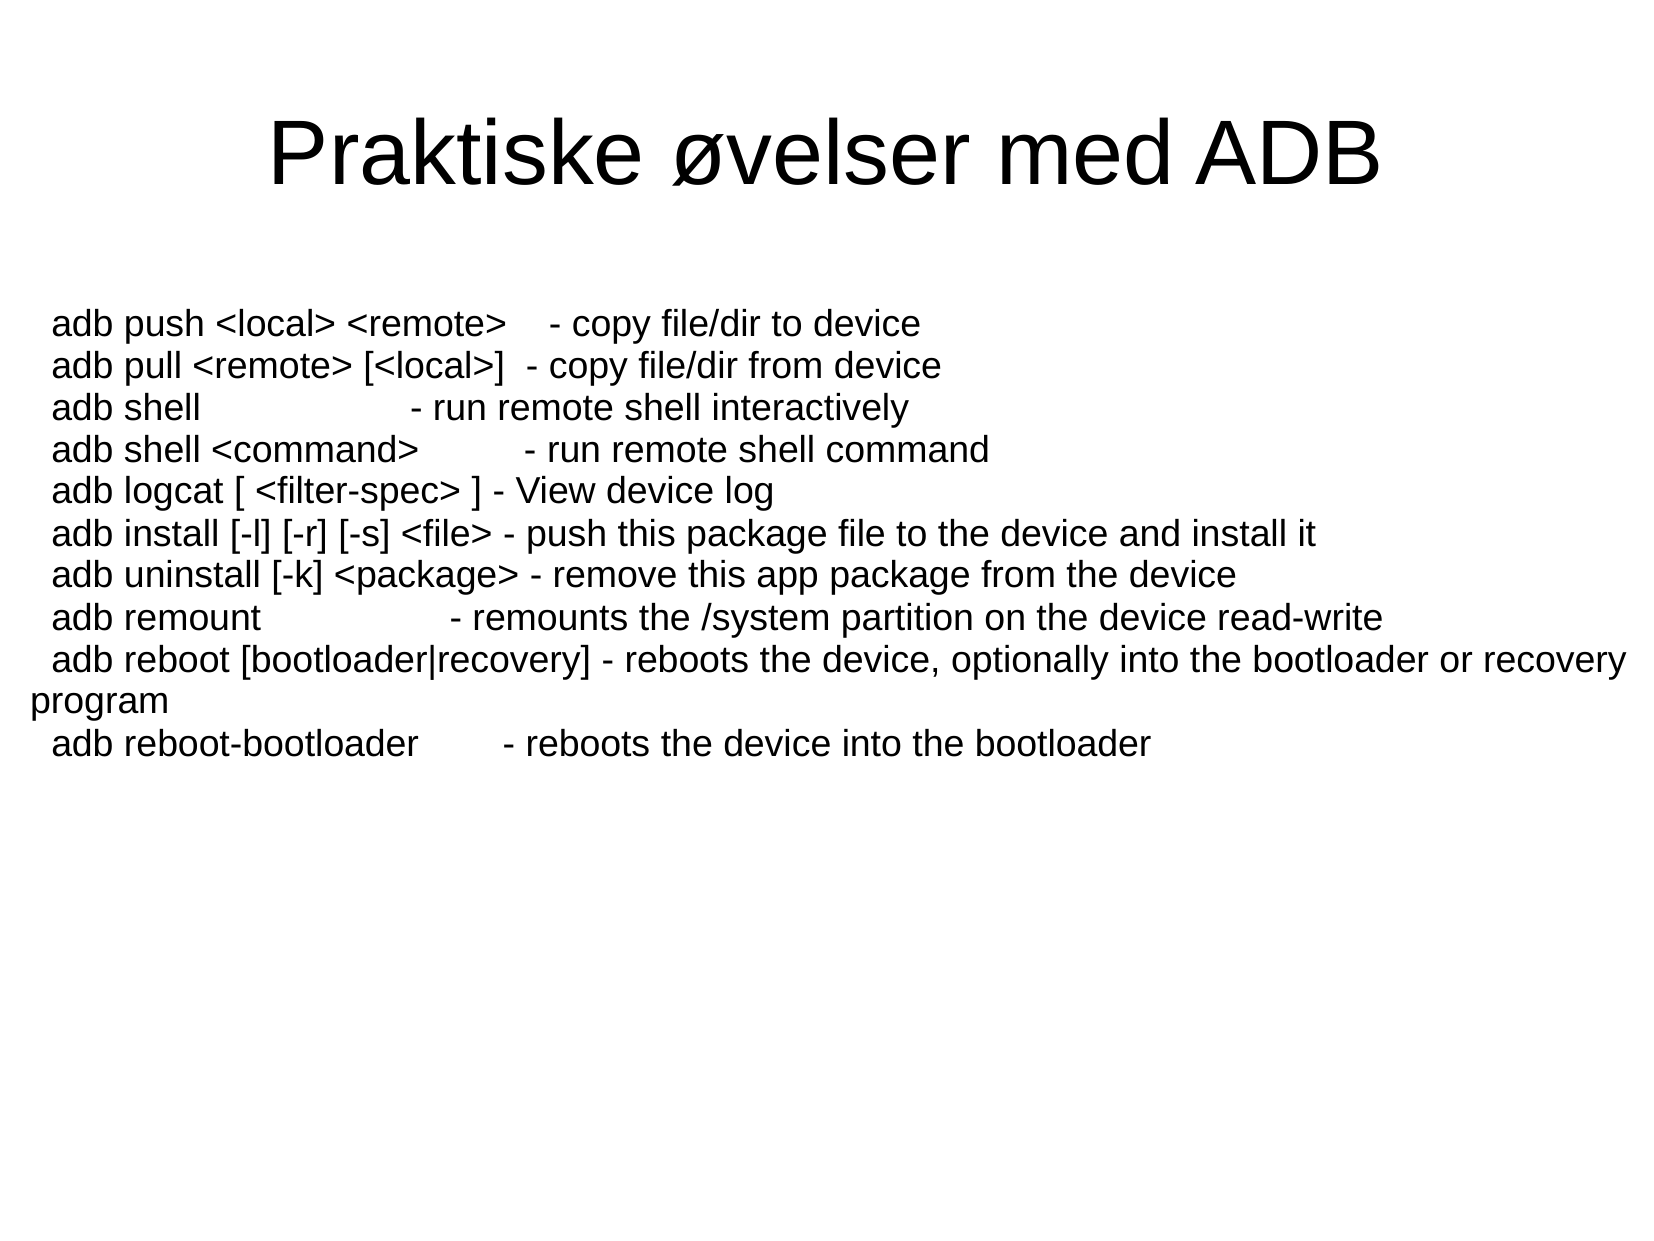

# Praktiske øvelser med ADB
 adb push <local> <remote> - copy file/dir to device
 adb pull <remote> [<local>] - copy file/dir from device
 adb shell - run remote shell interactively
 adb shell <command> - run remote shell command
 adb logcat [ <filter-spec> ] - View device log
 adb install [-l] [-r] [-s] <file> - push this package file to the device and install it
 adb uninstall [-k] <package> - remove this app package from the device
 adb remount - remounts the /system partition on the device read-write
 adb reboot [bootloader|recovery] - reboots the device, optionally into the bootloader or recovery program
 adb reboot-bootloader - reboots the device into the bootloader